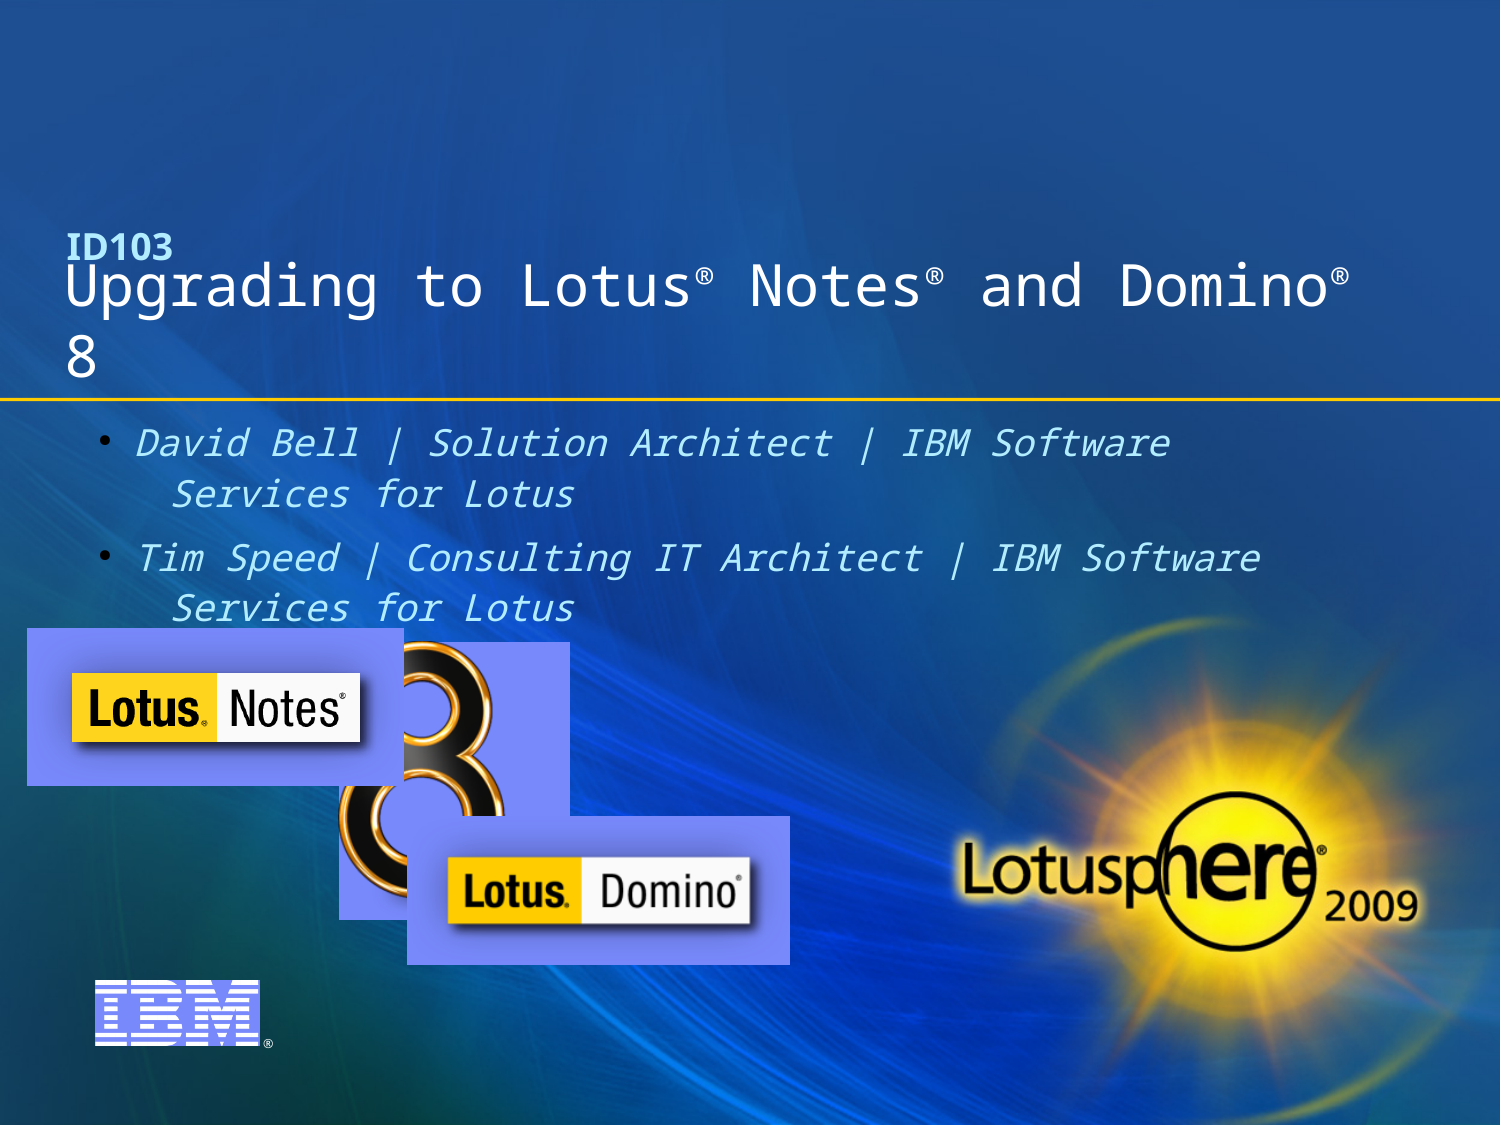

ID103
# Upgrading to Lotus® Notes® and Domino® 8
David Bell | Solution Architect | IBM Software Services for Lotus
Tim Speed | Consulting IT Architect | IBM Software Services for Lotus